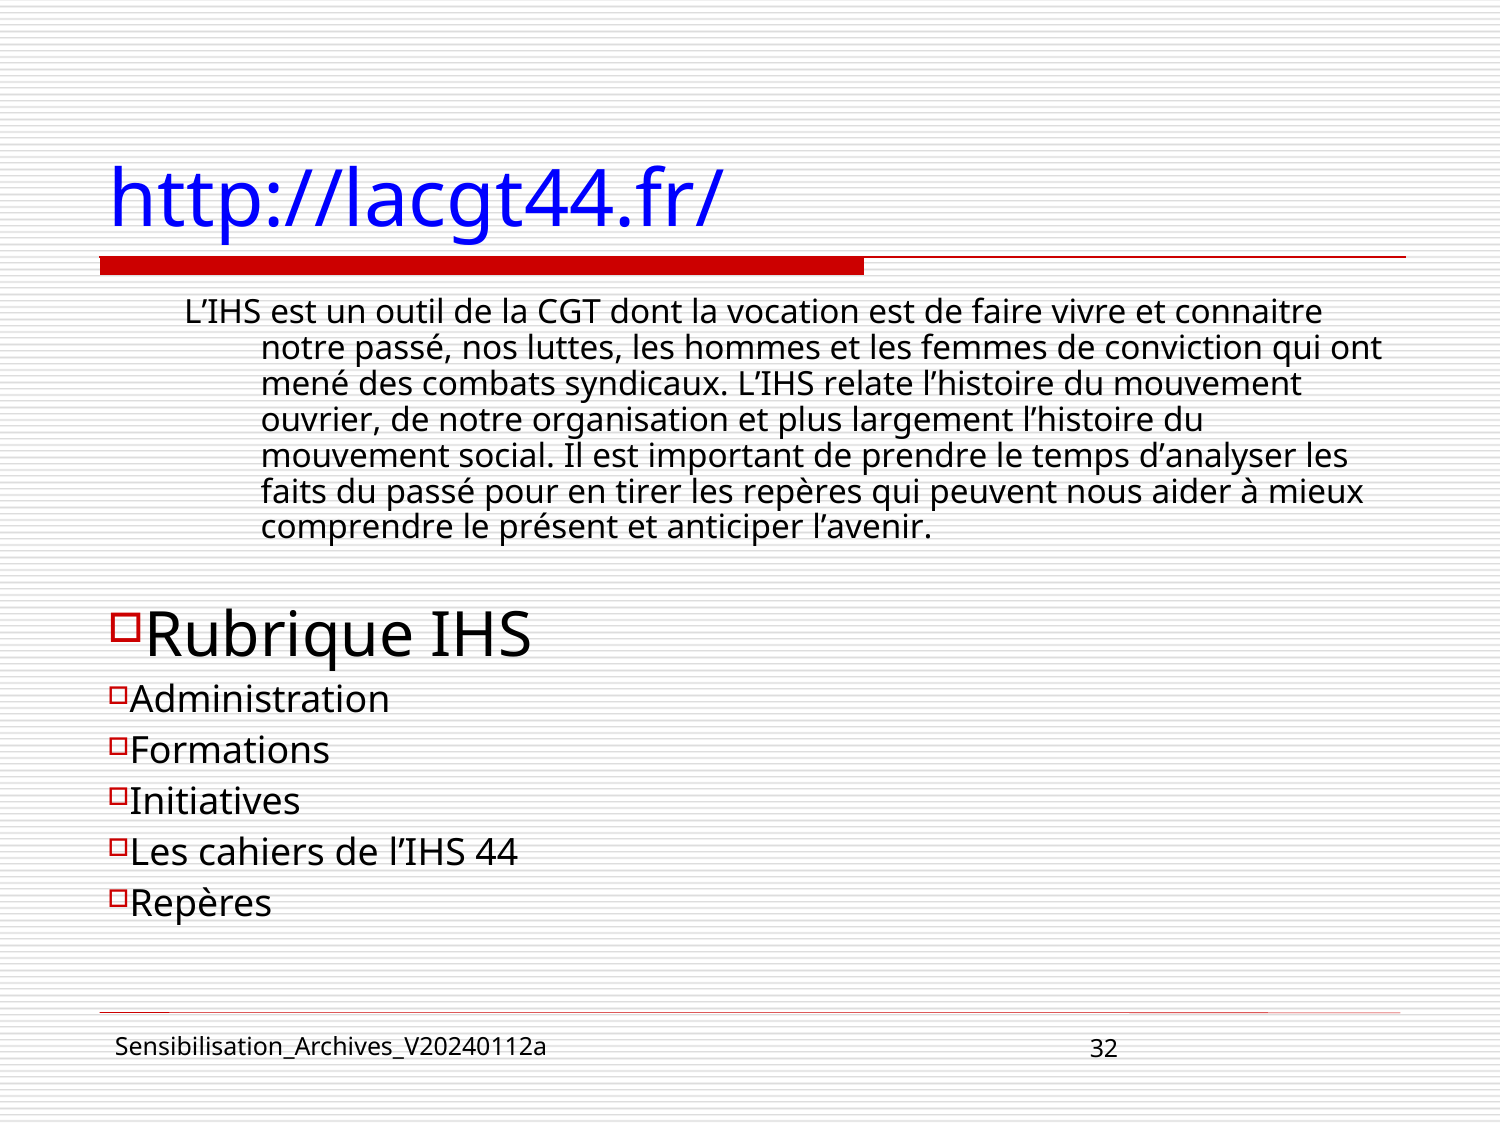

# http://lacgt44.fr/
L’IHS est un outil de la CGT dont la vocation est de faire vivre et connaitre notre passé, nos luttes, les hommes et les femmes de conviction qui ont mené des combats syndicaux. L’IHS relate l’histoire du mouvement ouvrier, de notre organisation et plus largement l’histoire du mouvement social. Il est important de prendre le temps d’analyser les faits du passé pour en tirer les repères qui peuvent nous aider à mieux comprendre le présent et anticiper l’avenir.
Rubrique IHS
Administration
Formations
Initiatives
Les cahiers de l’IHS 44
Repères
Sensibilisation_Archives_V20240112a